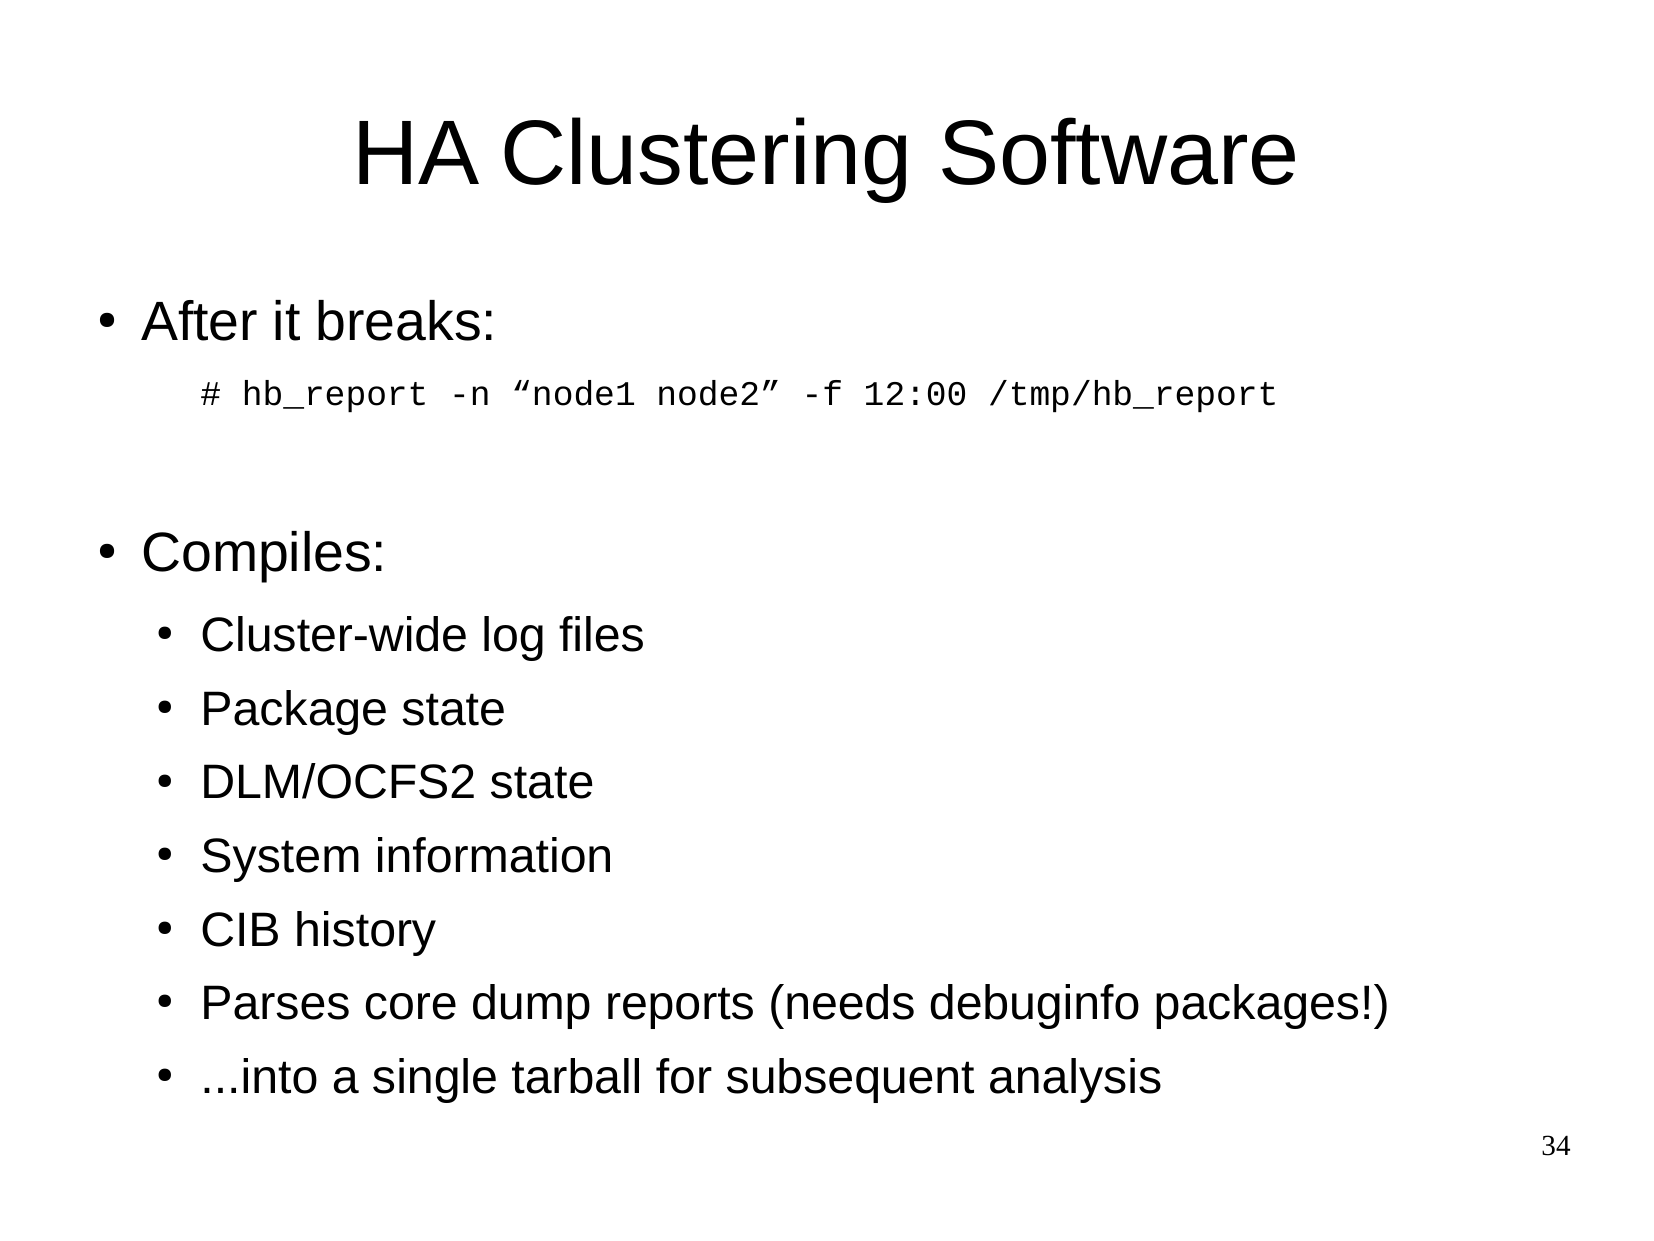

# HA Clustering Software
After it breaks:
# hb_report -n “node1 node2” -f 12:00 /tmp/hb_report
Compiles:
Cluster-wide log files
Package state
DLM/OCFS2 state
System information
CIB history
Parses core dump reports (needs debuginfo packages!)
...into a single tarball for subsequent analysis
34